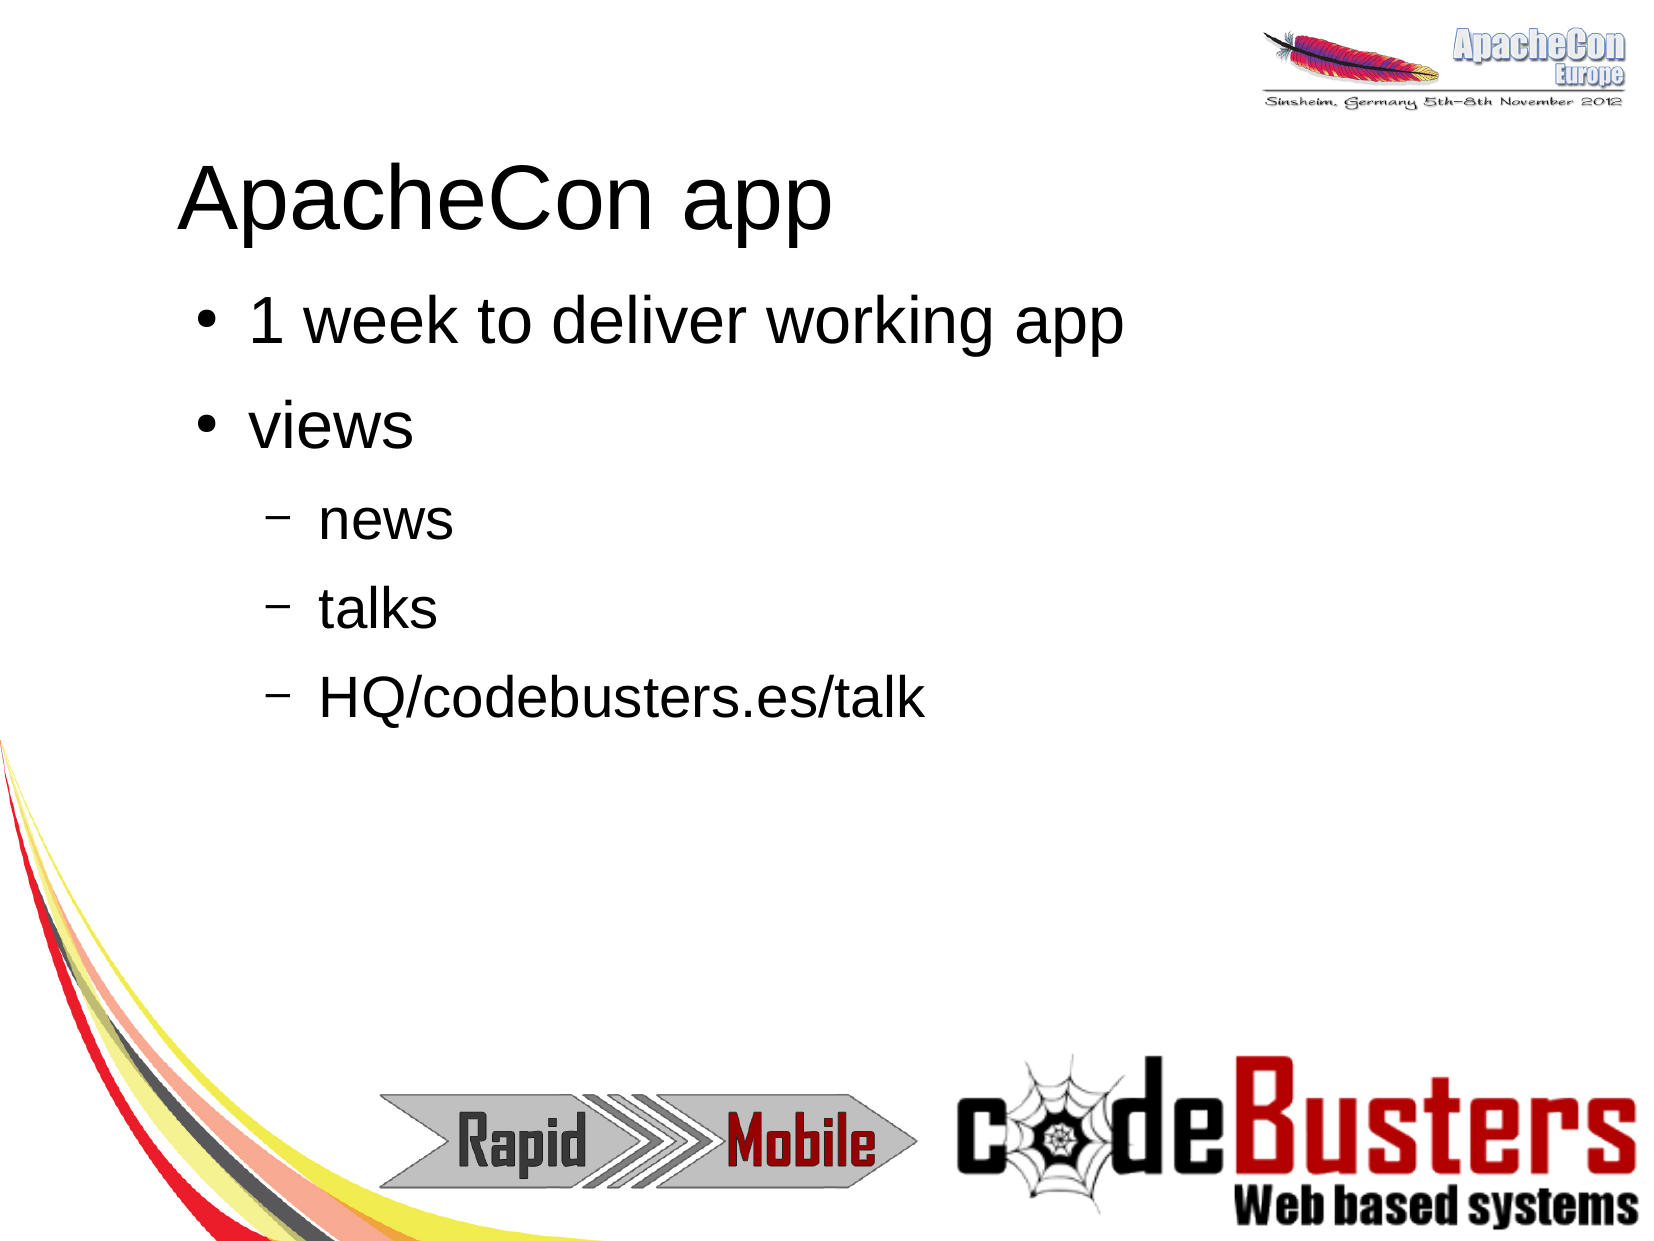

# ApacheCon app
1 week to deliver working app
views
news
talks
HQ/codebusters.es/talk